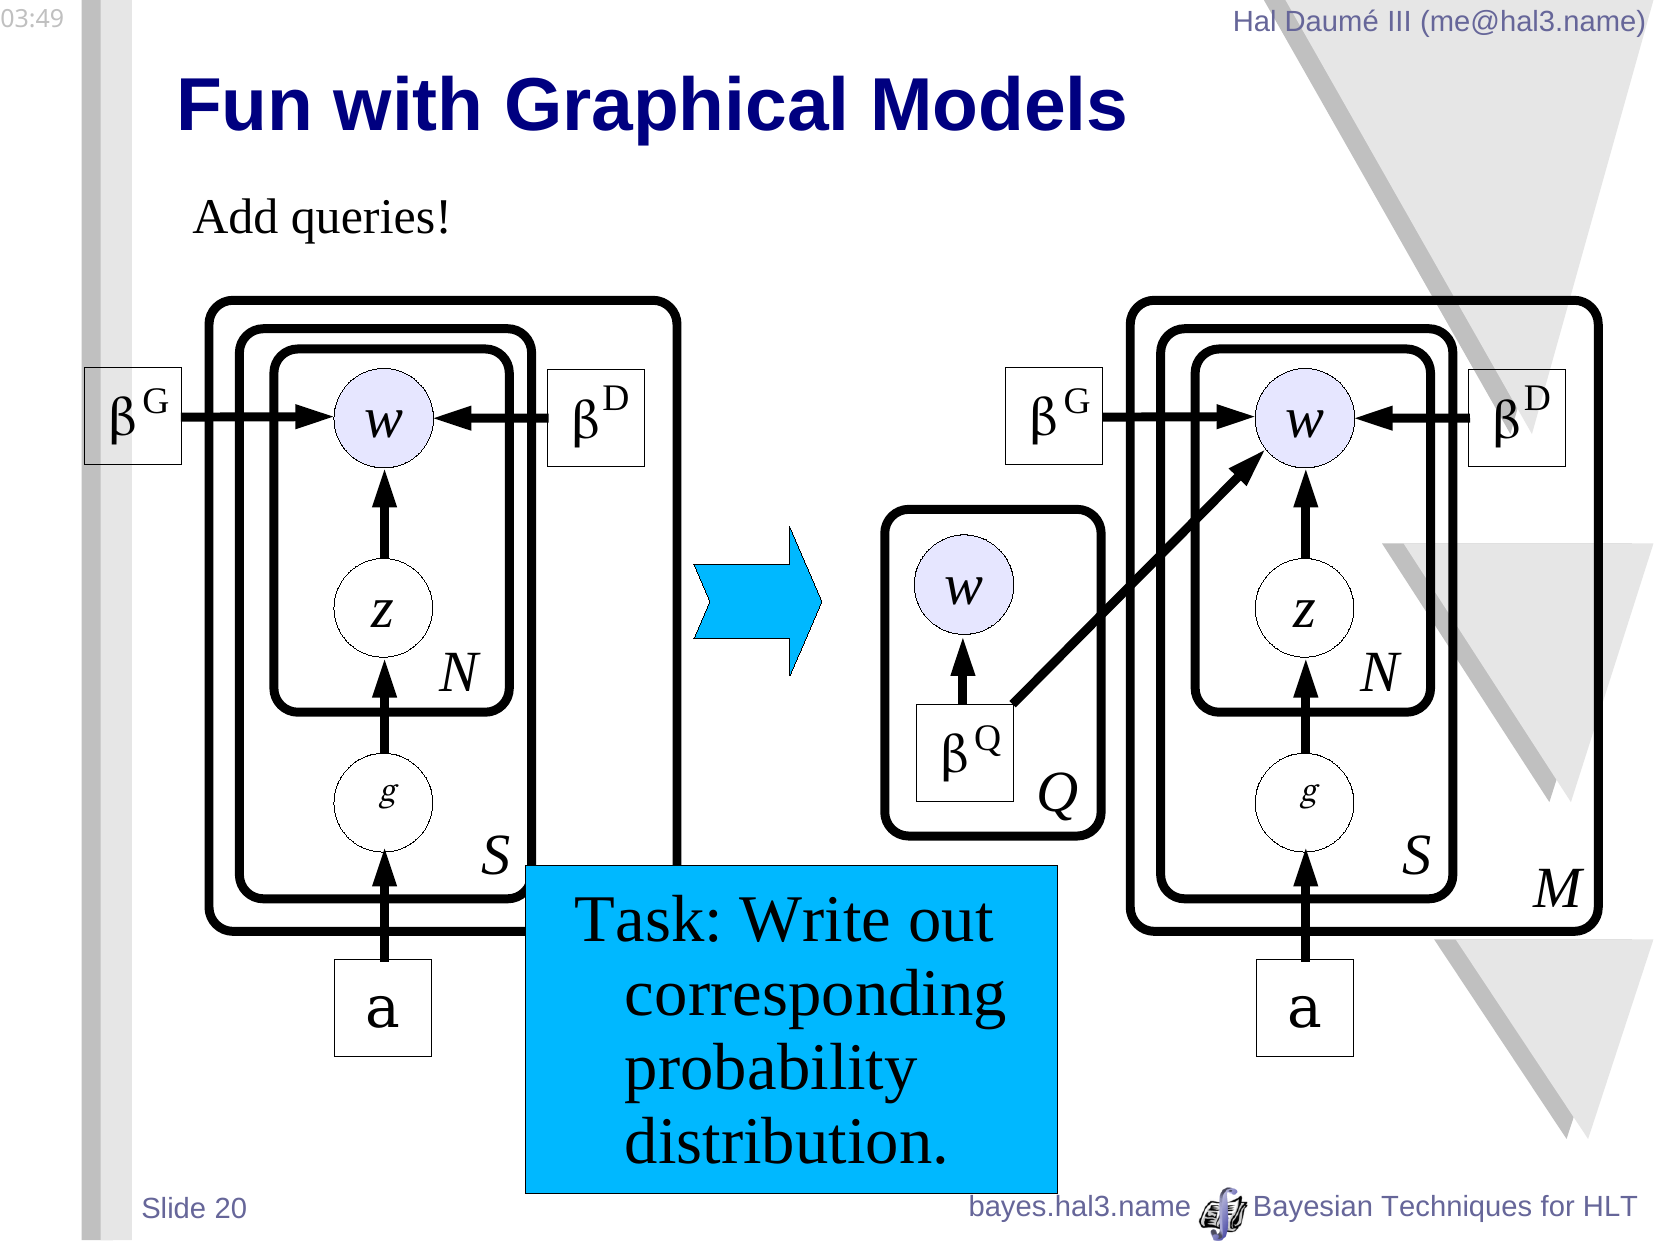

# Fun with Graphical Models
Add queries!

w

D
G
w
z
N

Q

Q
S
M
a

w

D
G
z
N

S
M
Task: Write out
 corresponding
 probability
 distribution.
a